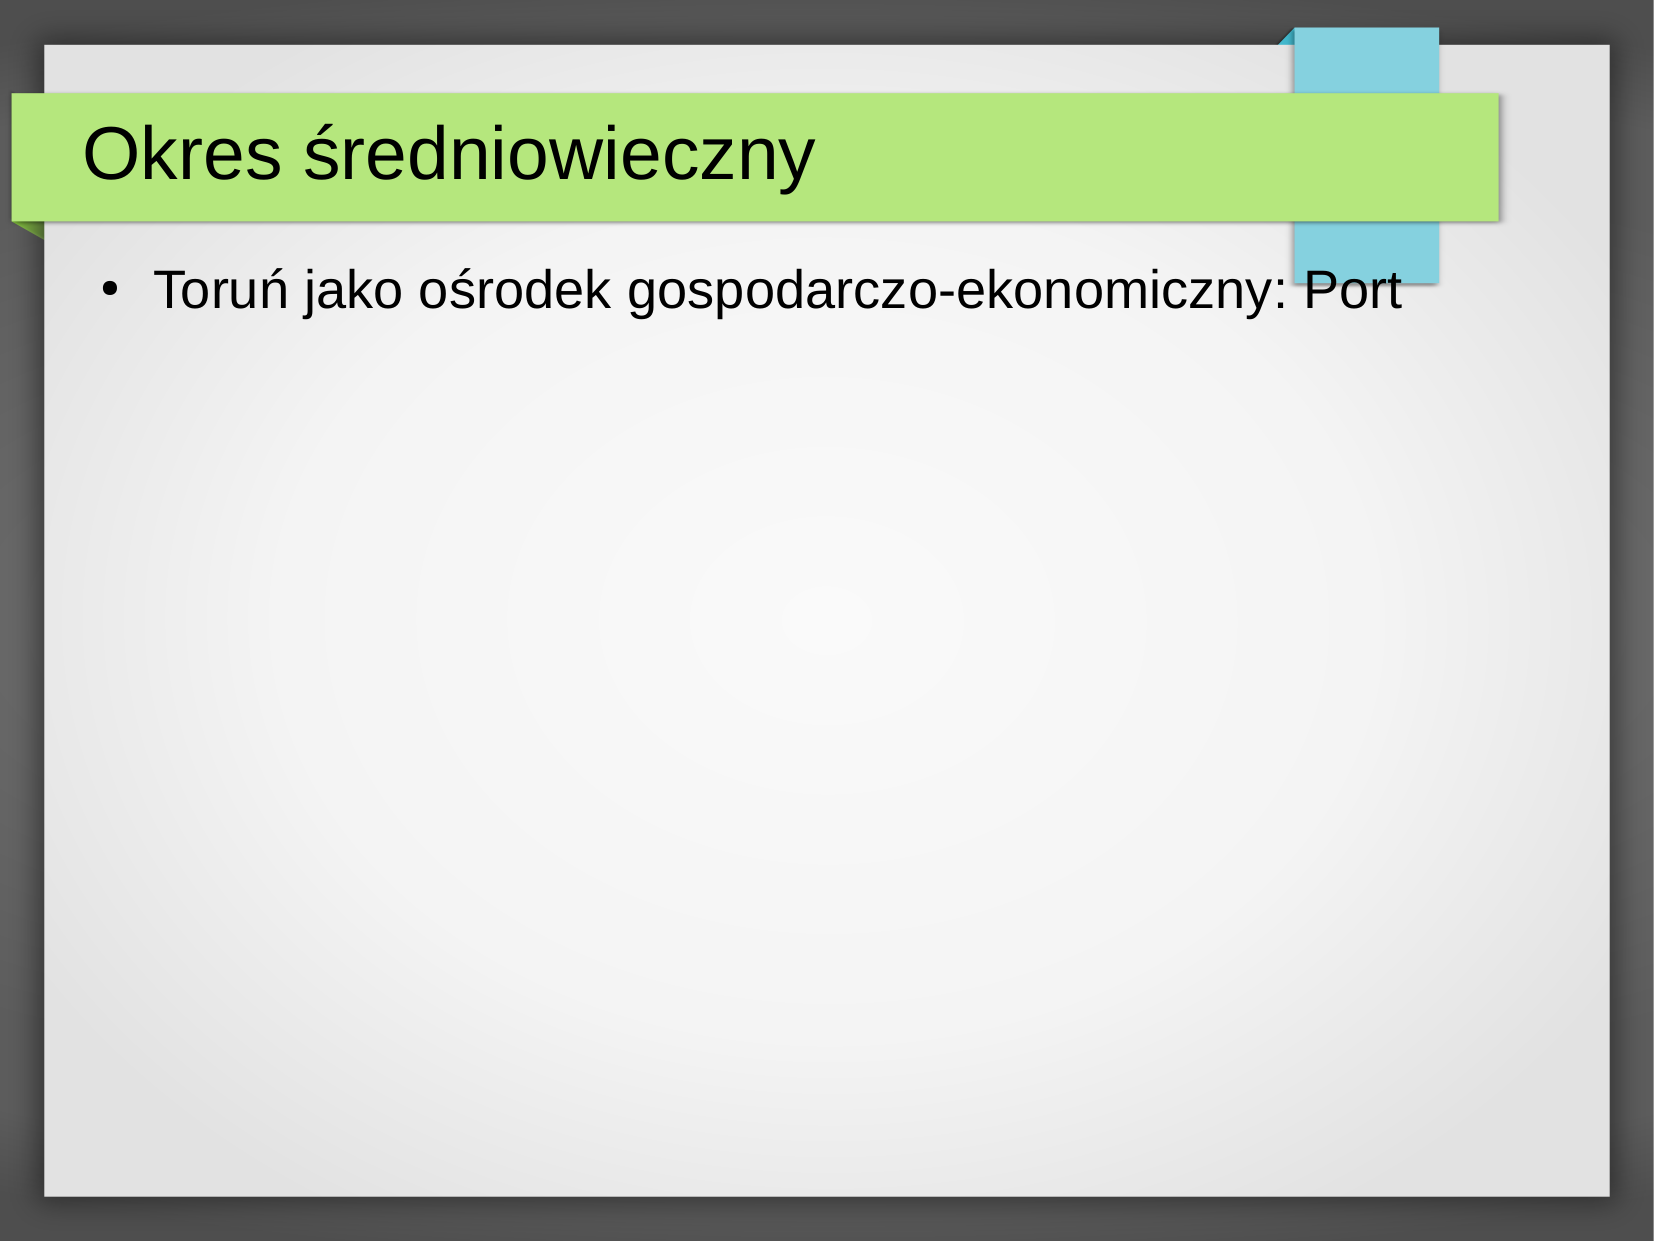

# Okres średniowieczny
Toruń jako ośrodek gospodarczo-ekonomiczny: Port